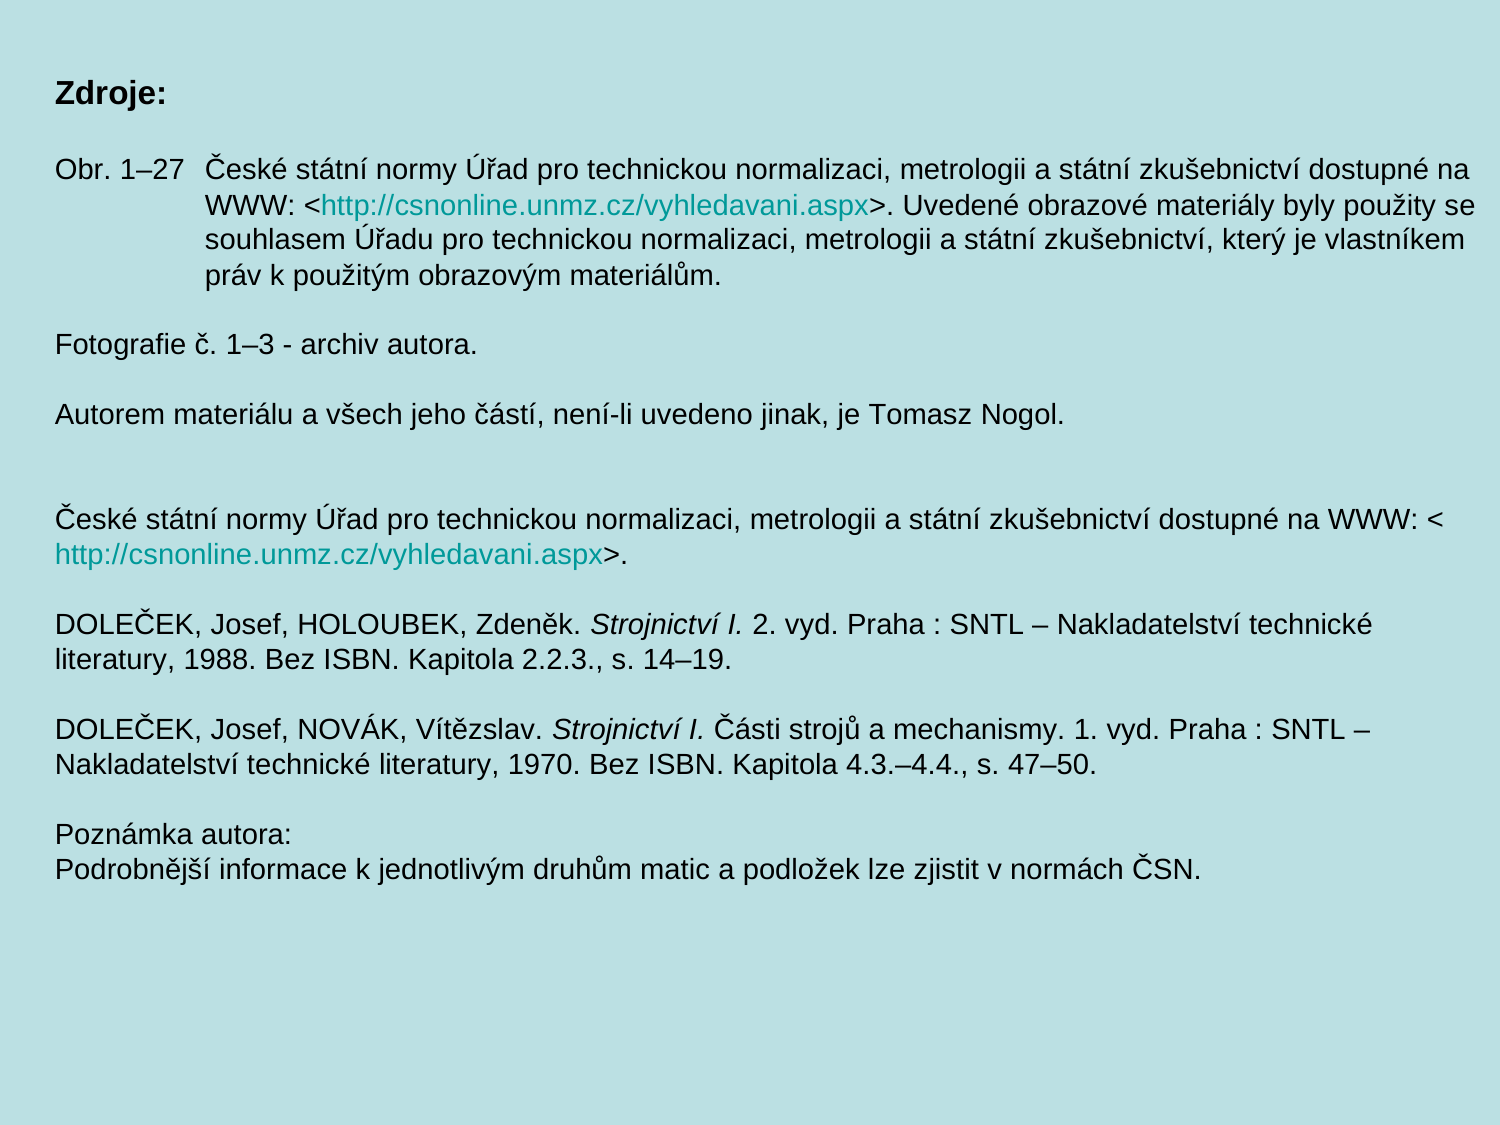

Zdroje:
Obr. 1–27	České státní normy Úřad pro technickou normalizaci, metrologii a státní zkušebnictví dostupné na
	WWW: <http://csnonline.unmz.cz/vyhledavani.aspx>. Uvedené obrazové materiály byly použity se 	souhlasem Úřadu pro technickou normalizaci, metrologii a státní zkušebnictví, který je vlastníkem 	práv k použitým obrazovým materiálům.
Fotografie č. 1–3 - archiv autora.
Autorem materiálu a všech jeho částí, není-li uvedeno jinak, je Tomasz Nogol.
České státní normy Úřad pro technickou normalizaci, metrologii a státní zkušebnictví dostupné na WWW: <http://csnonline.unmz.cz/vyhledavani.aspx>.
DOLEČEK, Josef, HOLOUBEK, Zdeněk. Strojnictví I. 2. vyd. Praha : SNTL – Nakladatelství technické literatury, 1988. Bez ISBN. Kapitola 2.2.3., s. 14–19.
DOLEČEK, Josef, NOVÁK, Vítězslav. Strojnictví I. Části strojů a mechanismy. 1. vyd. Praha : SNTL – Nakladatelství technické literatury, 1970. Bez ISBN. Kapitola 4.3.–4.4., s. 47–50.
Poznámka autora:
Podrobnější informace k jednotlivým druhům matic a podložek lze zjistit v normách ČSN.